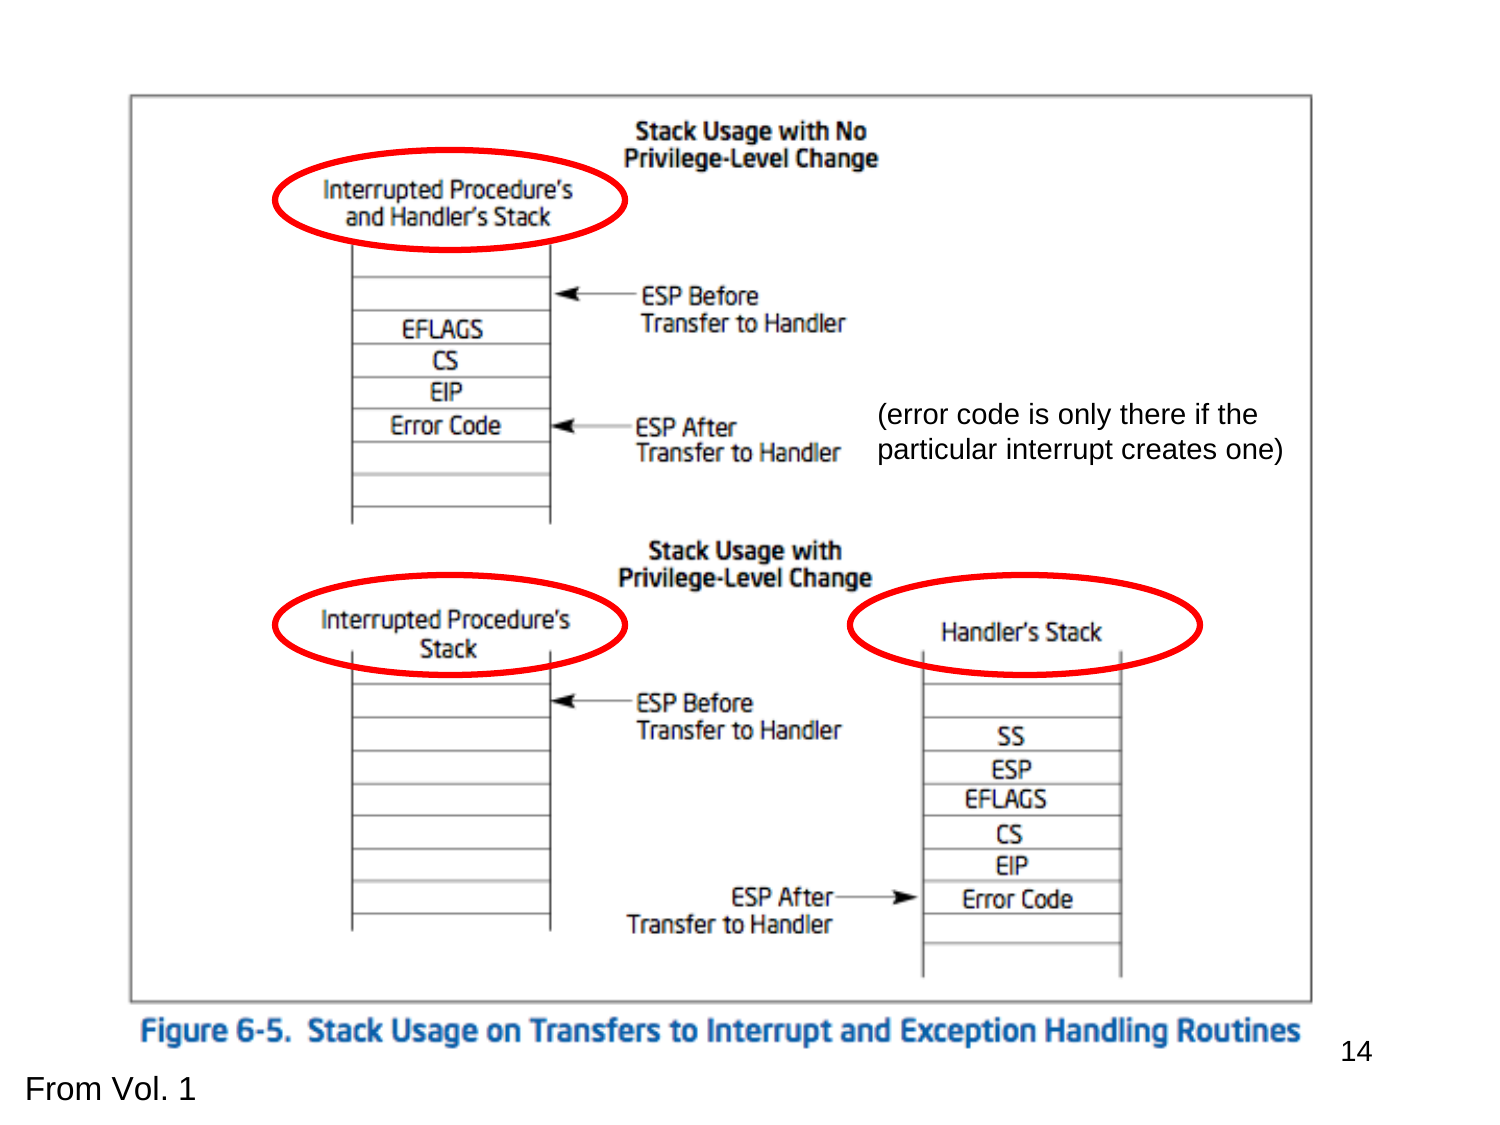

# Stack On Interrupt
(error code is only there if the particular interrupt creates one)
From Vol. 1